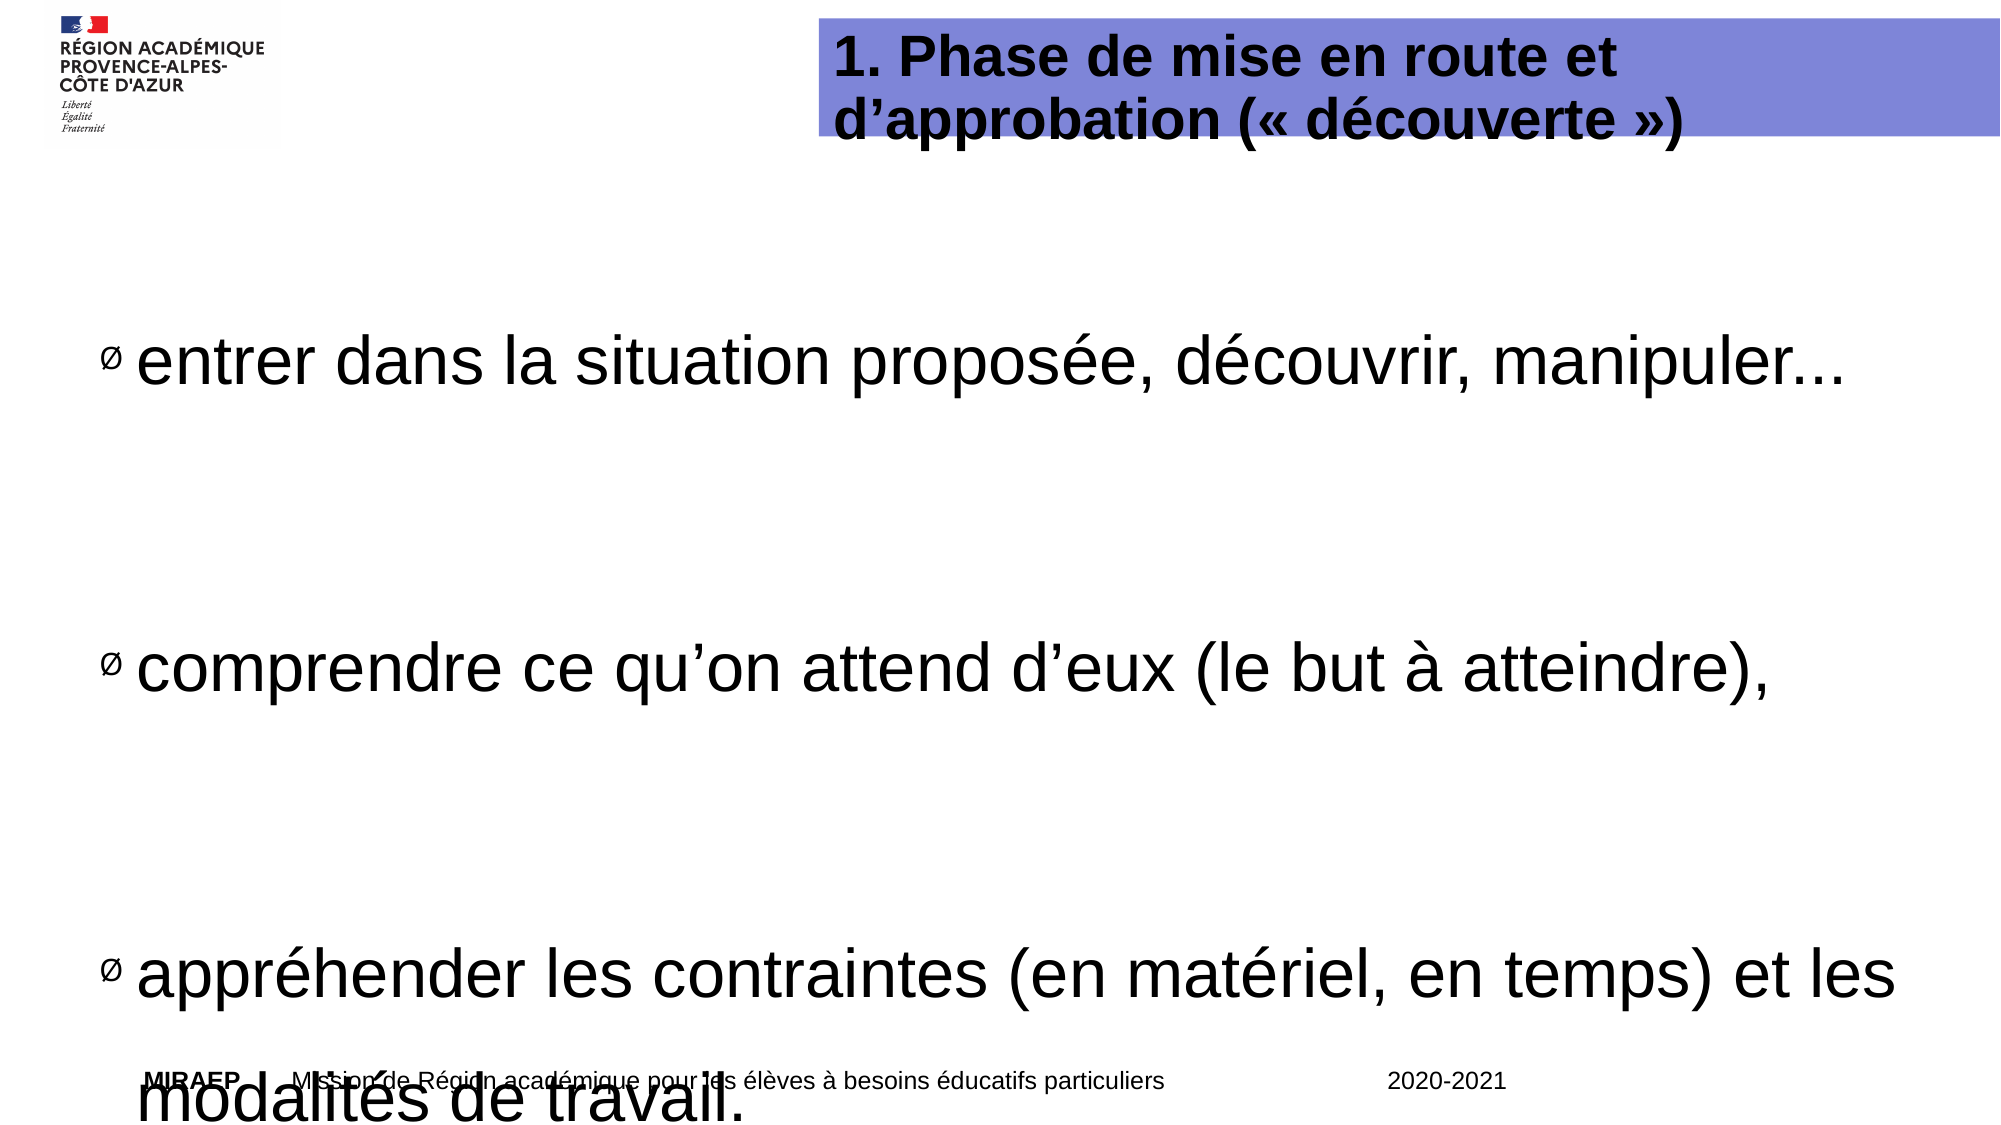

1. Phase de mise en route et d’approbation (« découverte »)
# entrer dans la situation proposée, découvrir, manipuler...
comprendre ce qu’on attend d’eux (le but à atteindre),
appréhender les contraintes (en matériel, en temps) et les modalités de travail.